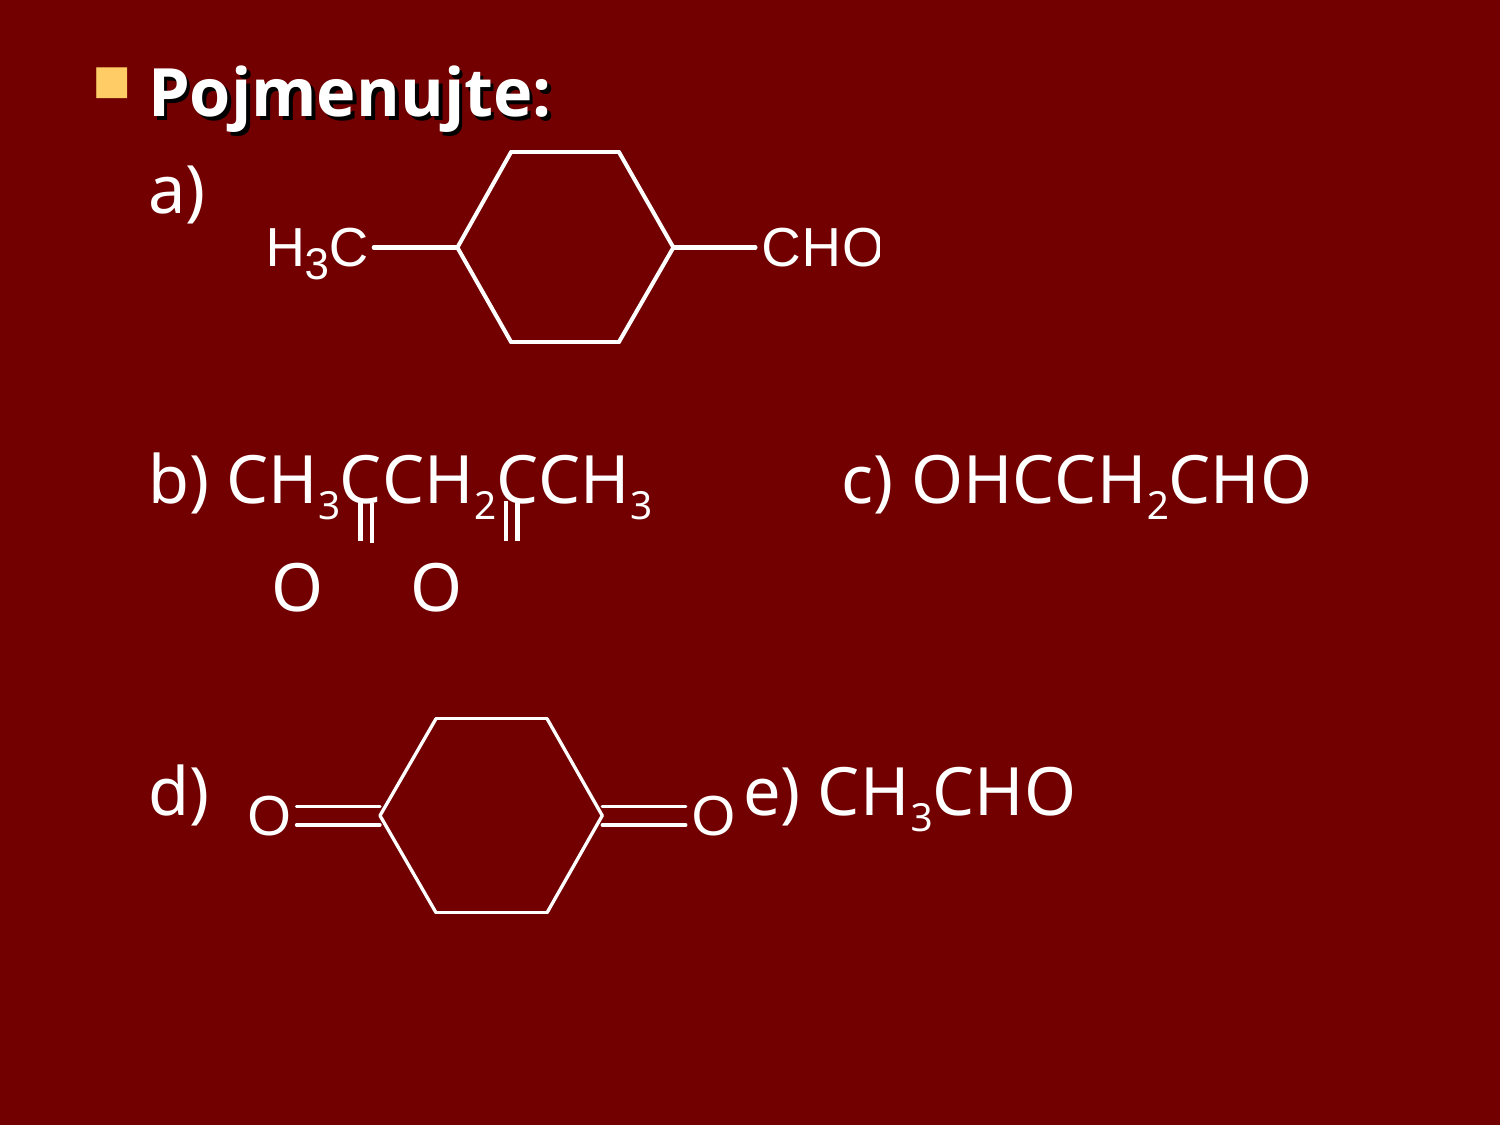

# Pojmenujte:
	a)
	b) CH3CCH2CCH3		c) OHCCH2CHO
 O O
	d) e) CH3CHO